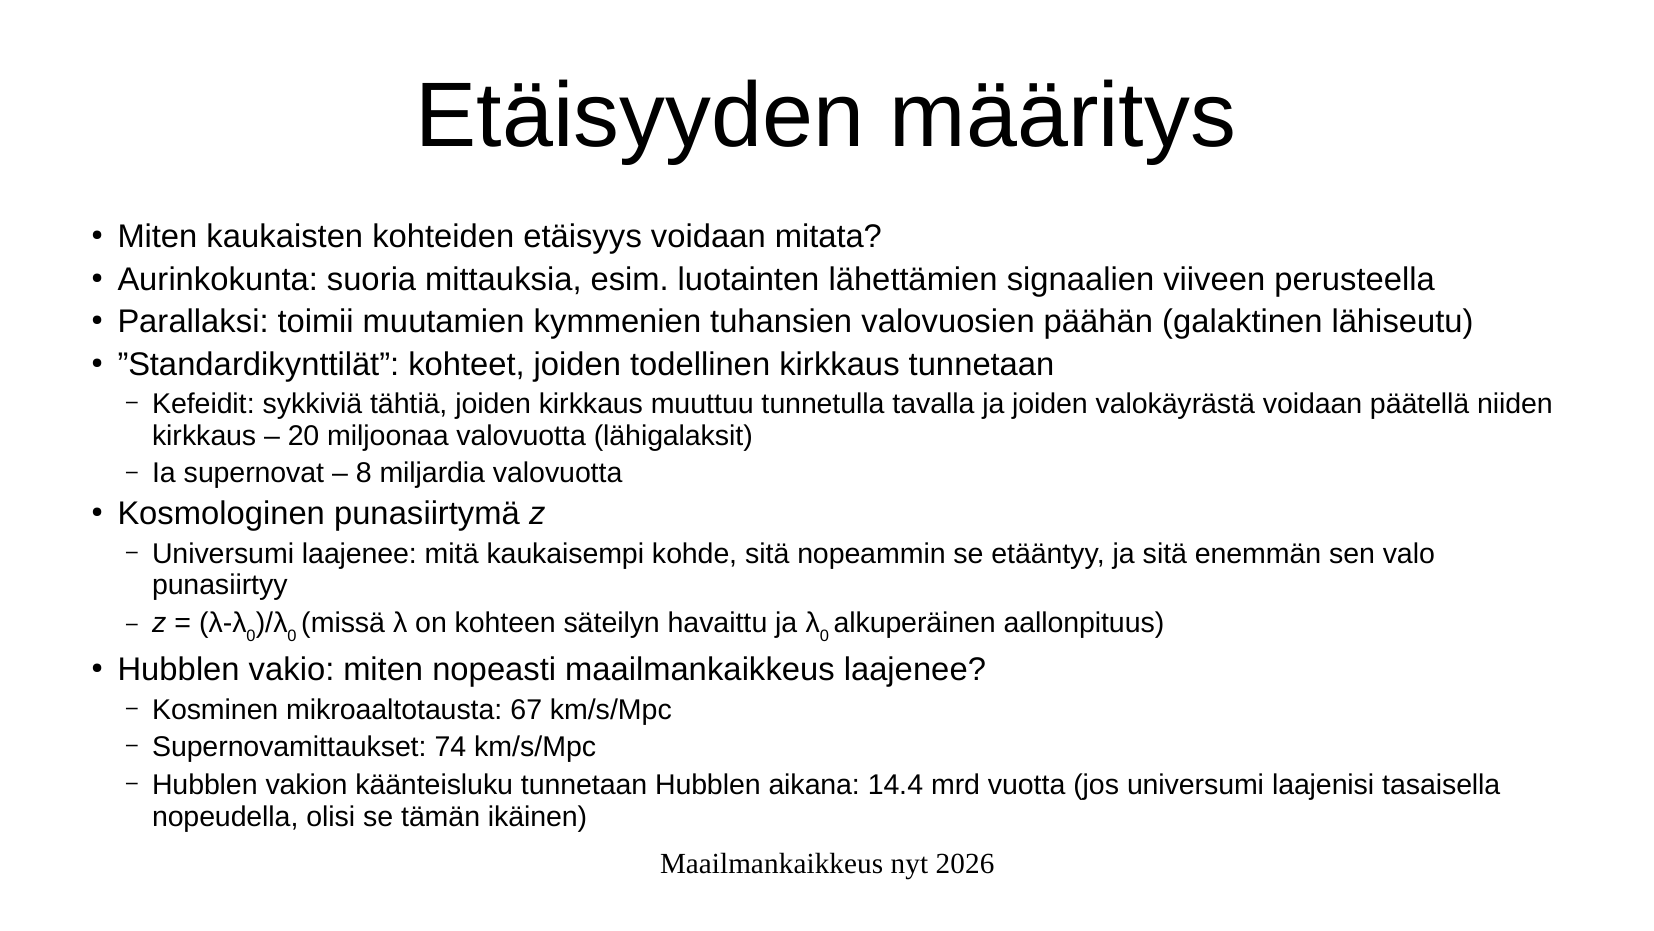

# Etäisyyden määritys
Miten kaukaisten kohteiden etäisyys voidaan mitata?
Aurinkokunta: suoria mittauksia, esim. luotainten lähettämien signaalien viiveen perusteella
Parallaksi: toimii muutamien kymmenien tuhansien valovuosien päähän (galaktinen lähiseutu)
”Standardikynttilät”: kohteet, joiden todellinen kirkkaus tunnetaan
Kefeidit: sykkiviä tähtiä, joiden kirkkaus muuttuu tunnetulla tavalla ja joiden valokäyrästä voidaan päätellä niiden kirkkaus – 20 miljoonaa valovuotta (lähigalaksit)
Ia supernovat – 8 miljardia valovuotta
Kosmologinen punasiirtymä z
Universumi laajenee: mitä kaukaisempi kohde, sitä nopeammin se etääntyy, ja sitä enemmän sen valo punasiirtyy
z = (λ-λ0)/λ0 (missä λ on kohteen säteilyn havaittu ja λ0 alkuperäinen aallonpituus)
Hubblen vakio: miten nopeasti maailmankaikkeus laajenee?
Kosminen mikroaaltotausta: 67 km/s/Mpc
Supernovamittaukset: 74 km/s/Mpc
Hubblen vakion käänteisluku tunnetaan Hubblen aikana: 14.4 mrd vuotta (jos universumi laajenisi tasaisella nopeudella, olisi se tämän ikäinen)